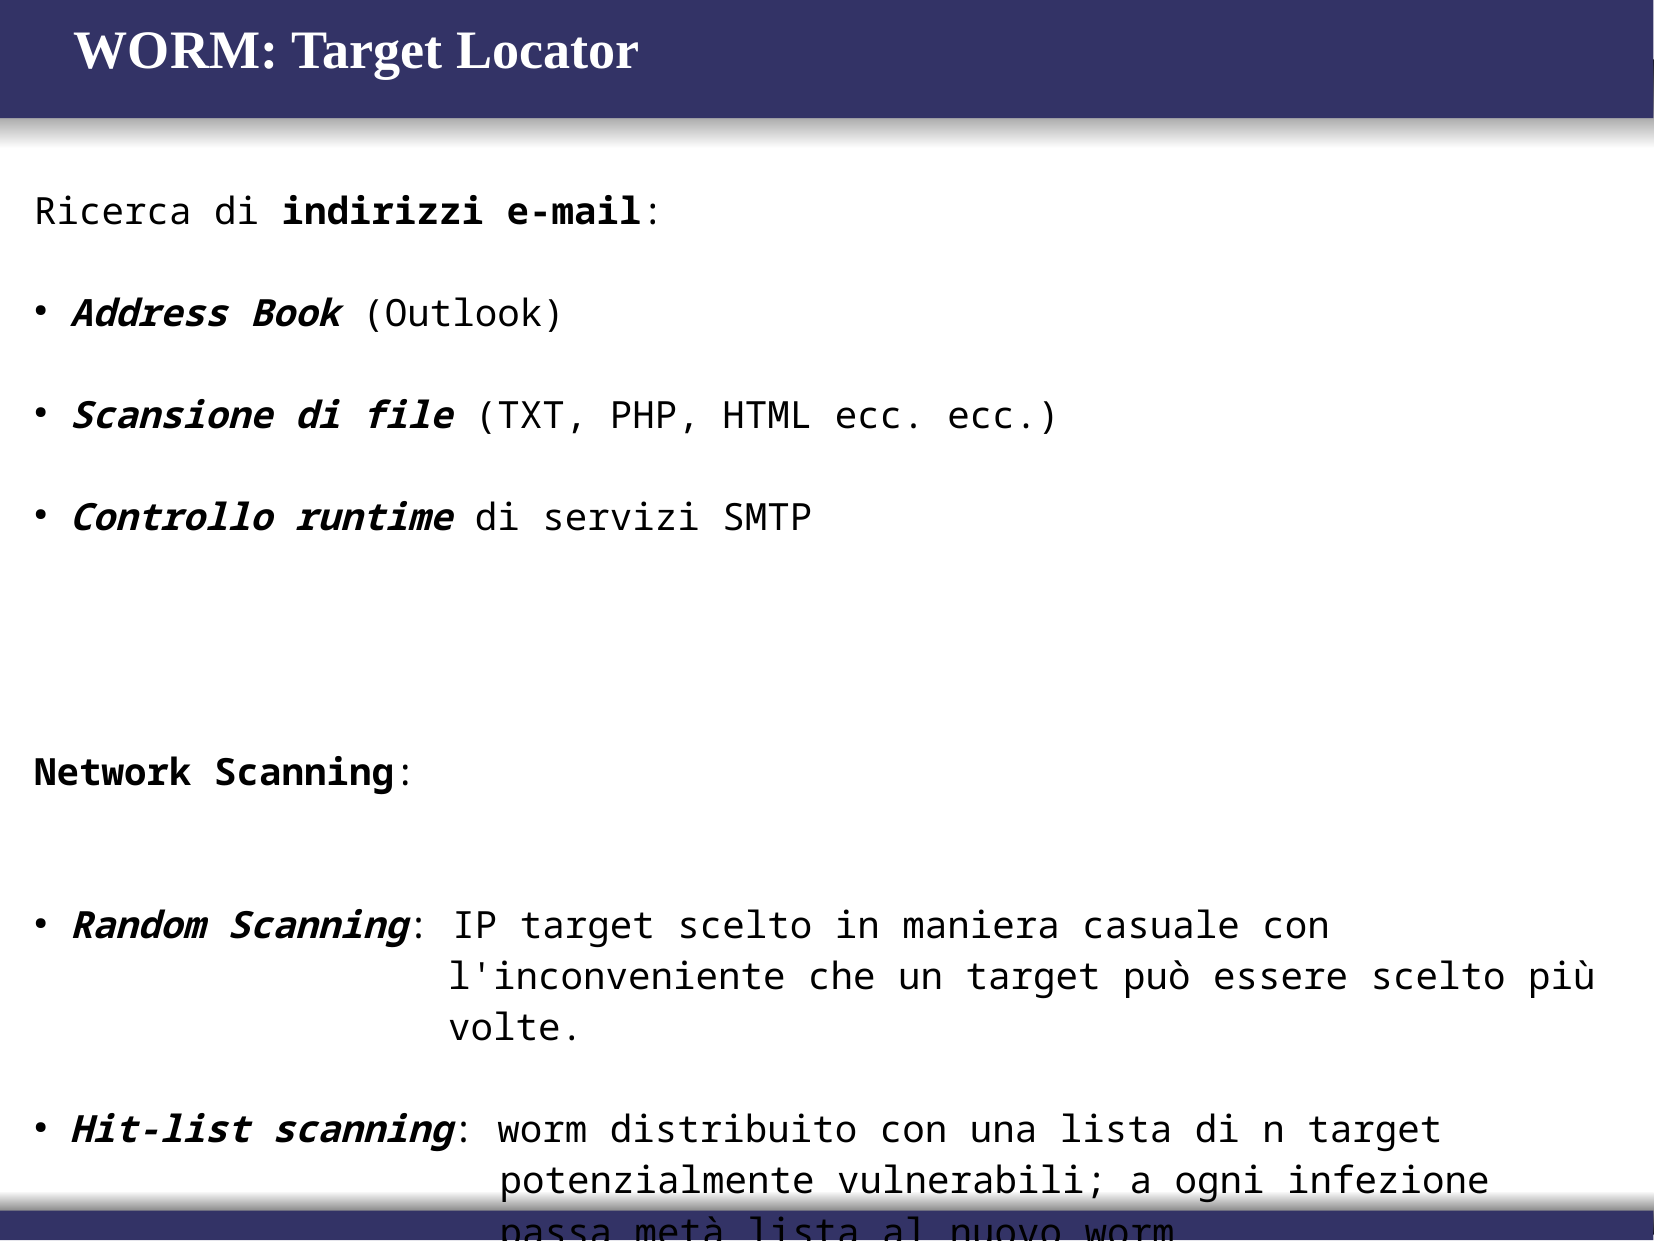

WORM: Target Locator
Ricerca di indirizzi e-mail:
 Address Book (Outlook)
 Scansione di file (TXT, PHP, HTML ecc. ecc.)
 Controllo runtime di servizi SMTP
Network Scanning:
 Random Scanning: IP target scelto in maniera casuale con 									 l'inconveniente che un target può essere scelto più 					 volte.
 Hit-list scanning: worm distribuito con una lista di n target 								 potenzialmente vulnerabili; a ogni infezione 							 passa metà lista al nuovo worm